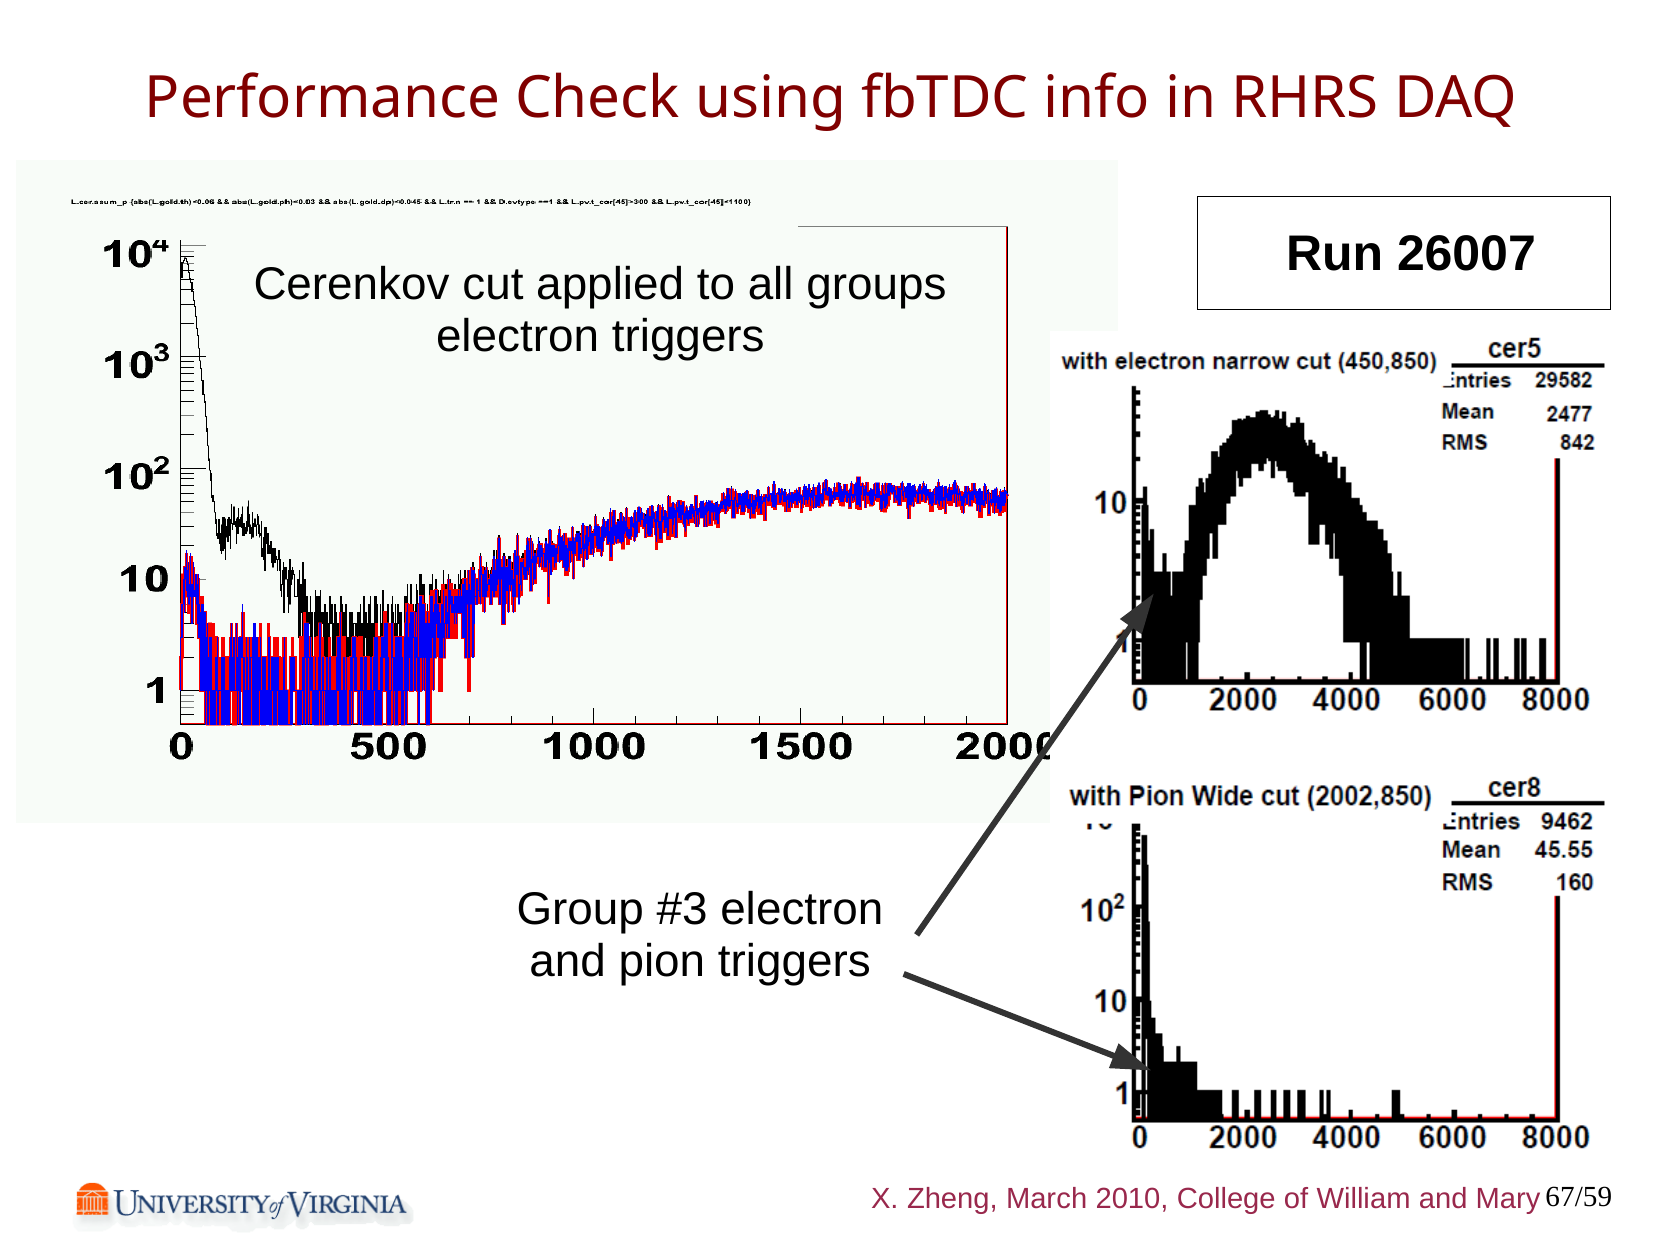

# Performance Check using fbTDC info in RHRS DAQ
 Run 26007
Cerenkov cut applied to all groups electron triggers
Group #3 electron and pion triggers